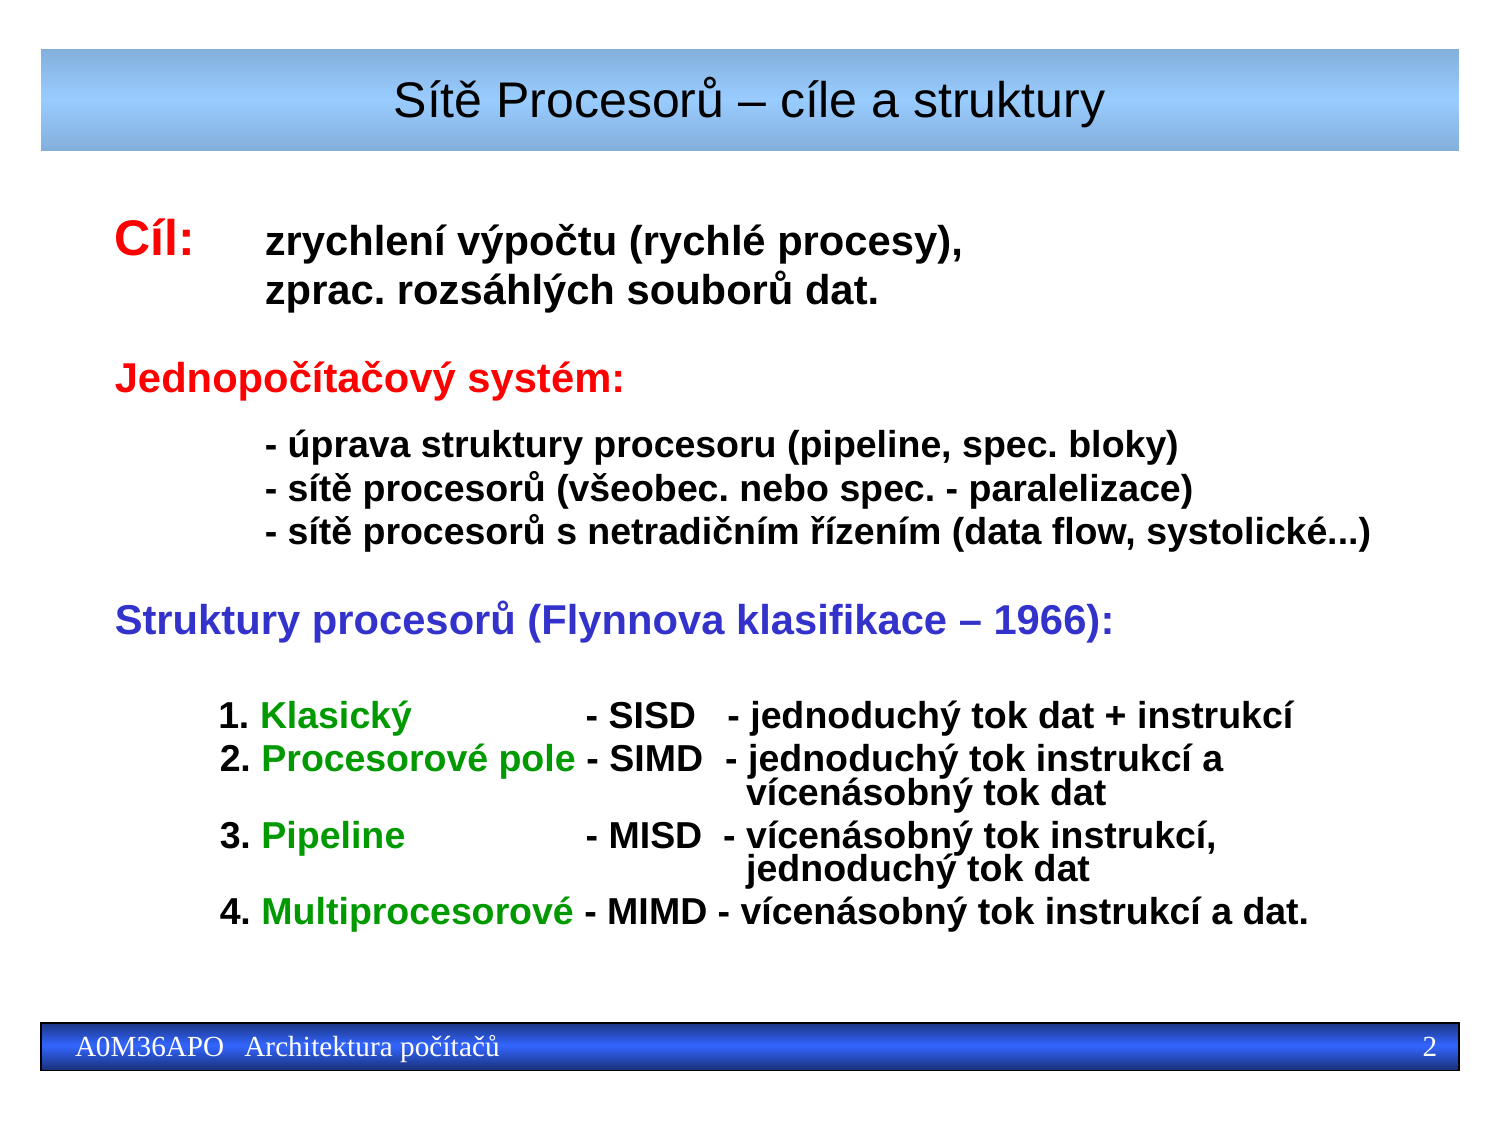

# Sítě Procesorů – cíle a struktury
Cíl: 	zrychlení výpočtu (rychlé procesy),
	zprac. rozsáhlých souborů dat.
Jednopočítačový systém:
	- úprava struktury procesoru (pipeline, spec. bloky)
	- sítě procesorů (všeobec. nebo spec. - paralelizace)
	- sítě procesorů s netradičním řízením (data flow, systolické...)
Struktury procesorů (Flynnova klasifikace – 1966):
 1. Klasický 	 - SISD - jednoduchý tok dat + instrukcí
 2. Procesorové pole - SIMD 	 - jednoduchý tok instrukcí a 				 	 vícenásobný tok dat
 3. Pipeline 	 - MISD - vícenásobný tok instrukcí, 					 jednoduchý tok dat
 4. Multiprocesorové - MIMD - vícenásobný tok instrukcí a dat.
A0M36APO Architektura počítačů
2